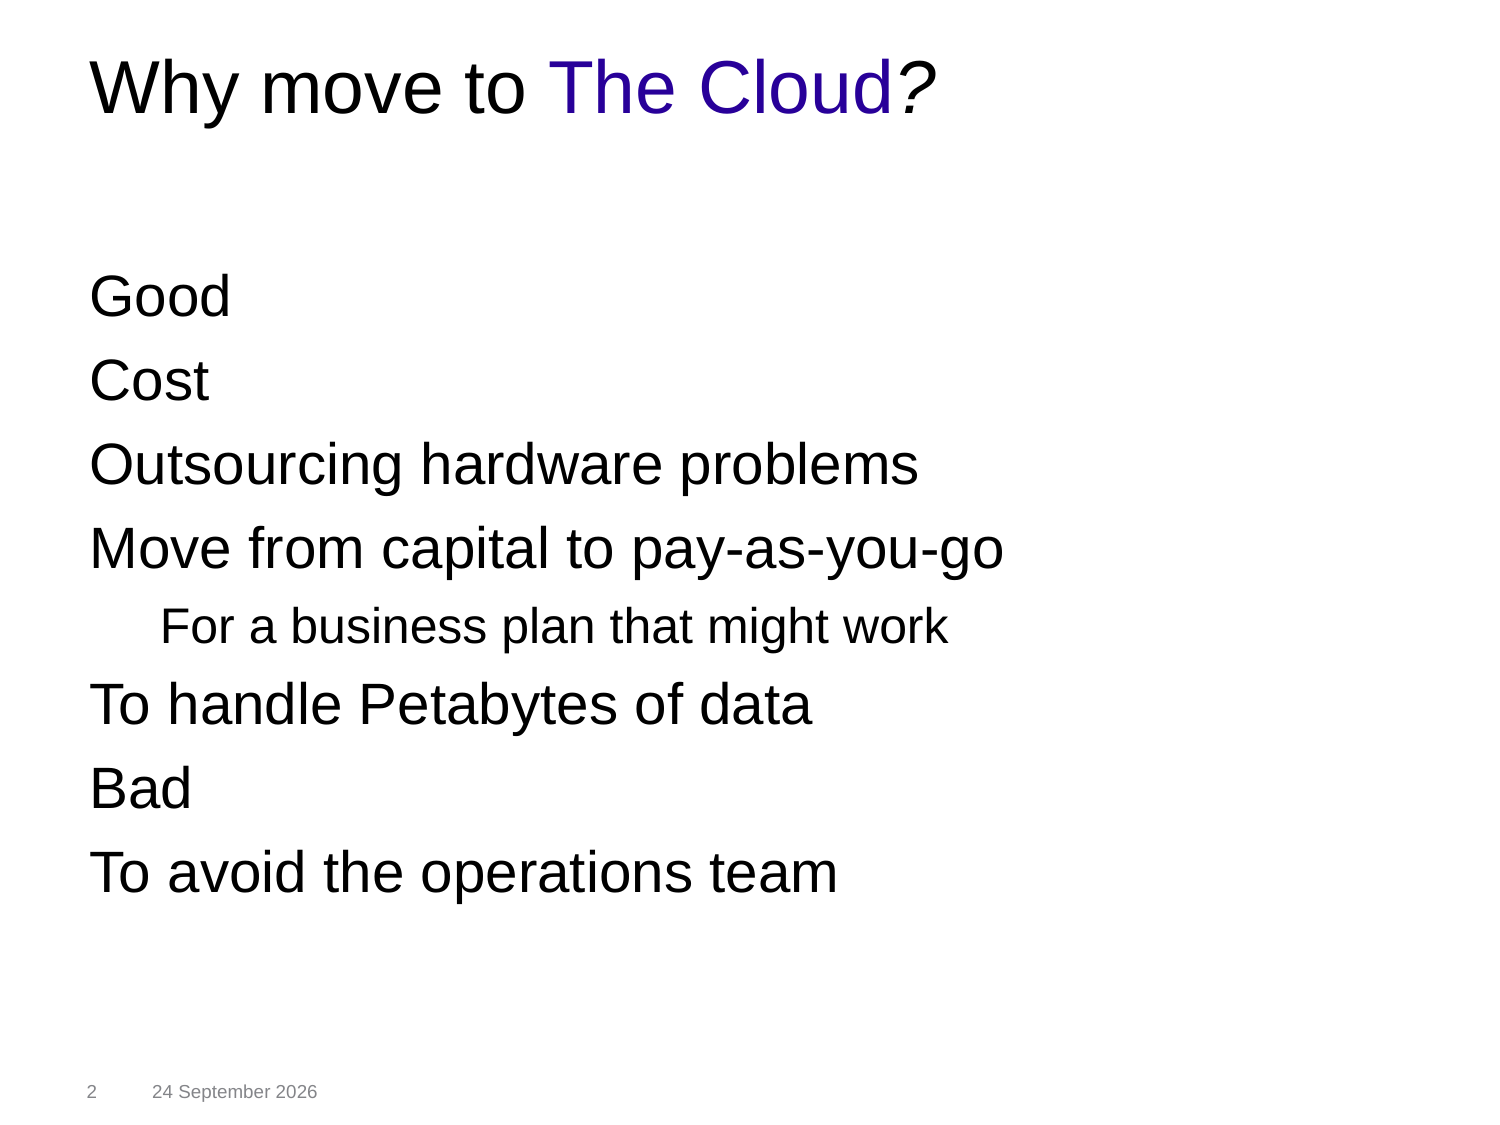

# Why move to The Cloud?
Good
Cost
Outsourcing hardware problems
Move from capital to pay-as-you-go
 For a business plan that might work
To handle Petabytes of data
Bad
To avoid the operations team